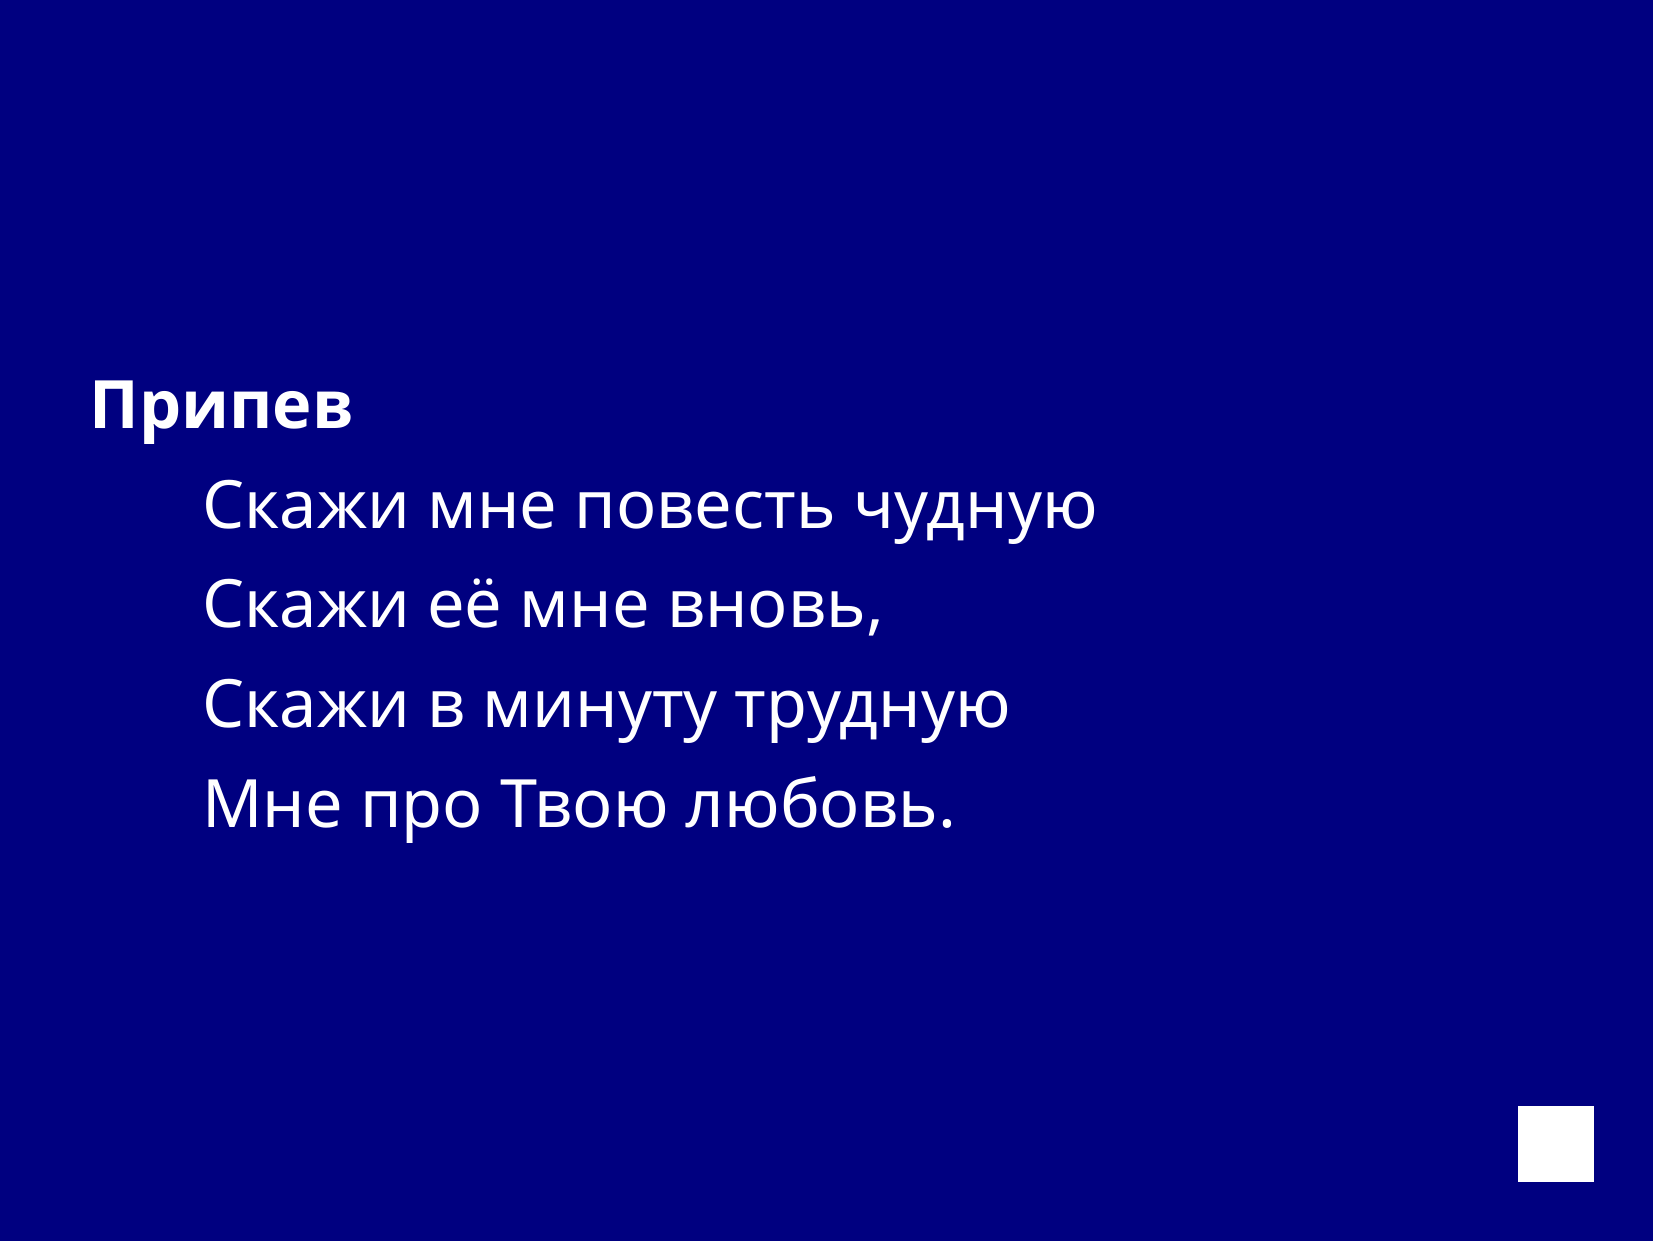

Припев
	Скажи мне повесть чудную
	Скажи её мне вновь,
	Скажи в минуту трудную
	Мне про Твою любовь.